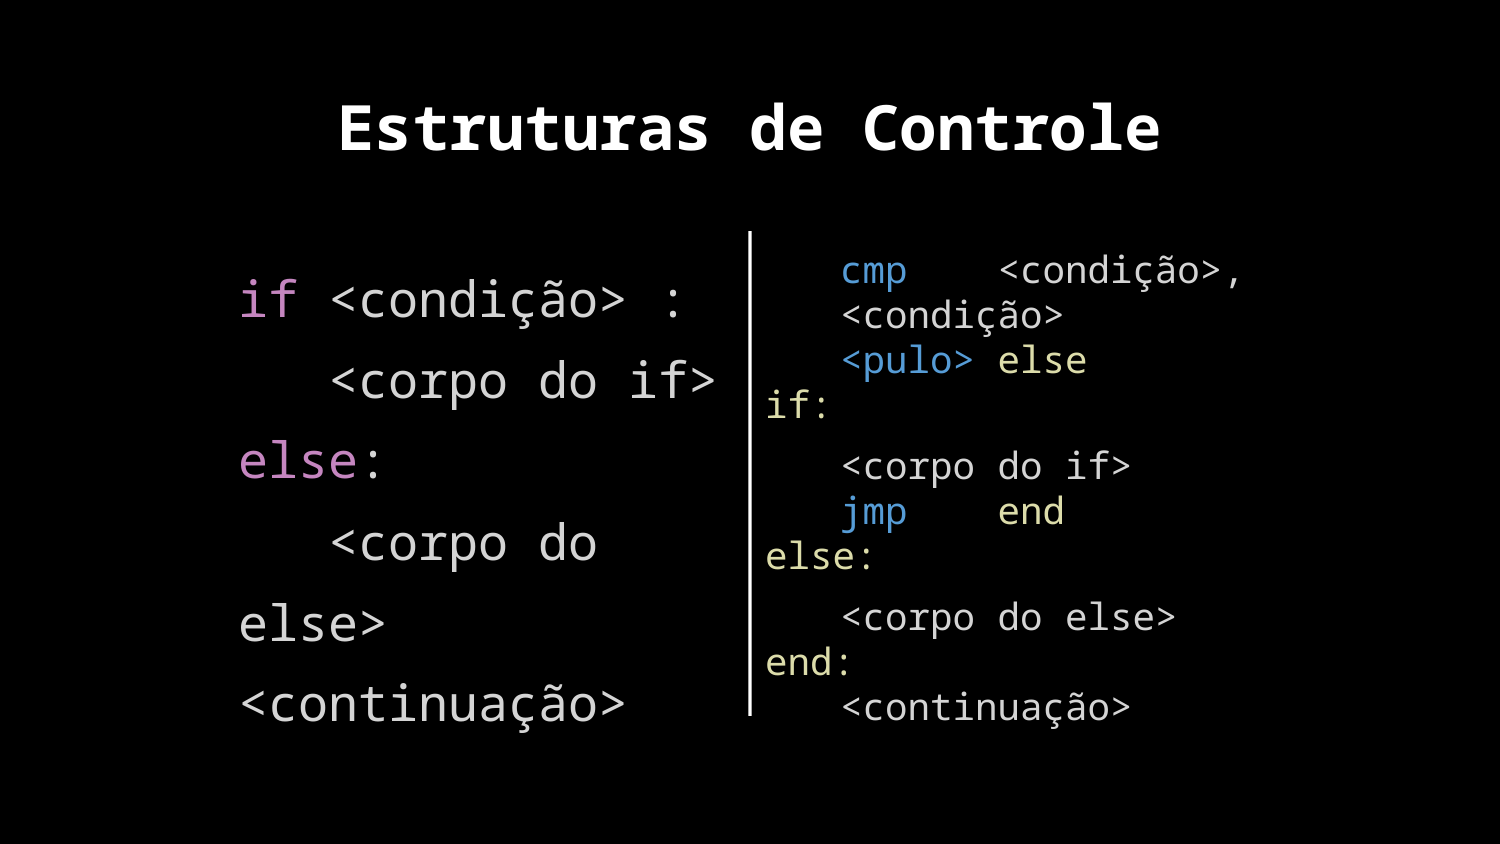

# Estruturas de Controle
if <condição> :
 <corpo do if>
else:
 <corpo do else>
<continuação>
cmp <condição>, <condição>
<pulo> else
if:
<corpo do if>
jmp end
else:
<corpo do else>
end:
<continuação>